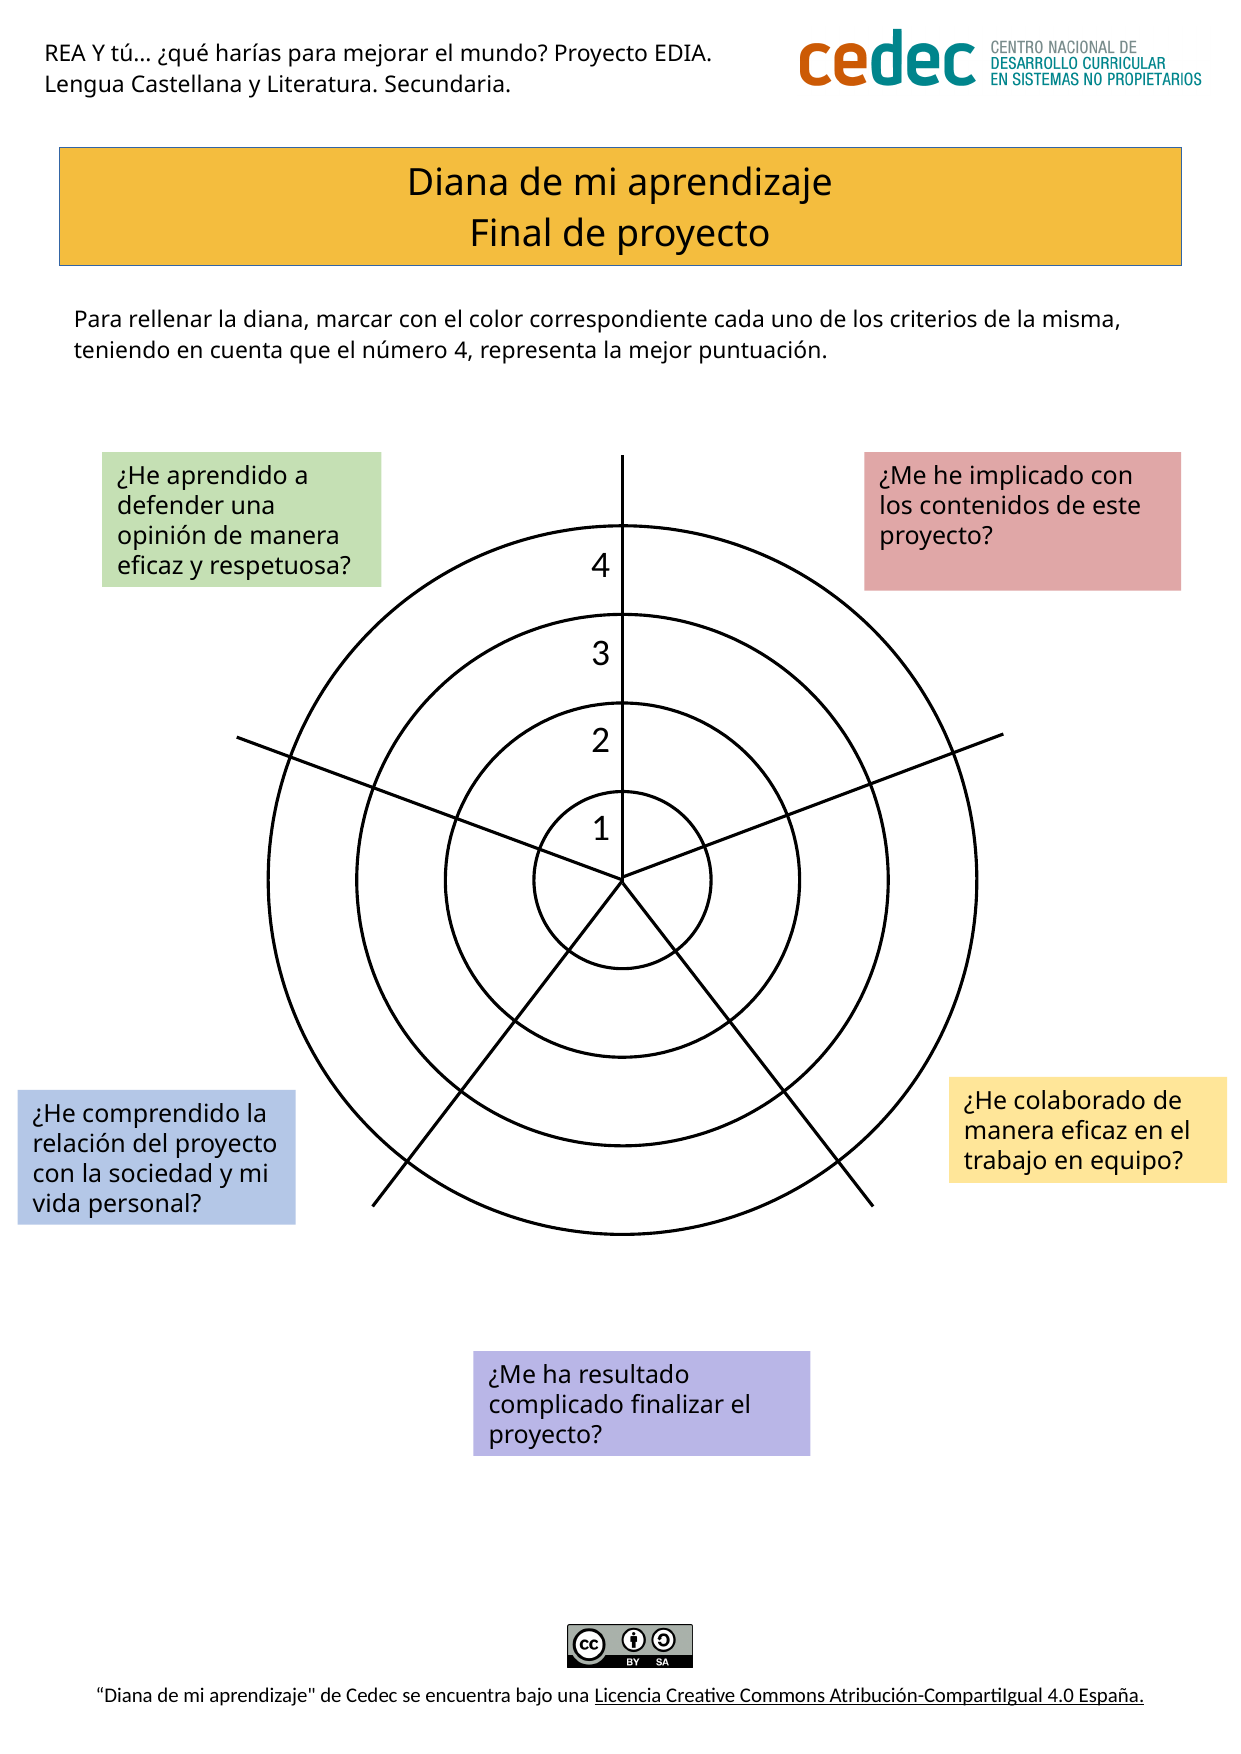

REA Y tú… ¿qué harías para mejorar el mundo? Proyecto EDIA.
Lengua Castellana y Literatura. Secundaria.
Diana de mi aprendizaje
Final de proyecto
Para rellenar la diana, marcar con el color correspondiente cada uno de los criterios de la misma, teniendo en cuenta que el número 4, representa la mejor puntuación.
¿He aprendido a defender una opinión de manera eficaz y respetuosa?
¿Me he implicado con los contenidos de este proyecto?
4
3
2
1
¿He colaborado de manera eficaz en el trabajo en equipo?
¿He comprendido la relación del proyecto con la sociedad y mi vida personal?
¿Me ha resultado complicado finalizar el proyecto?
“Diana de mi aprendizaje" de Cedec se encuentra bajo una Licencia Creative Commons Atribución-CompartiIgual 4.0 España.